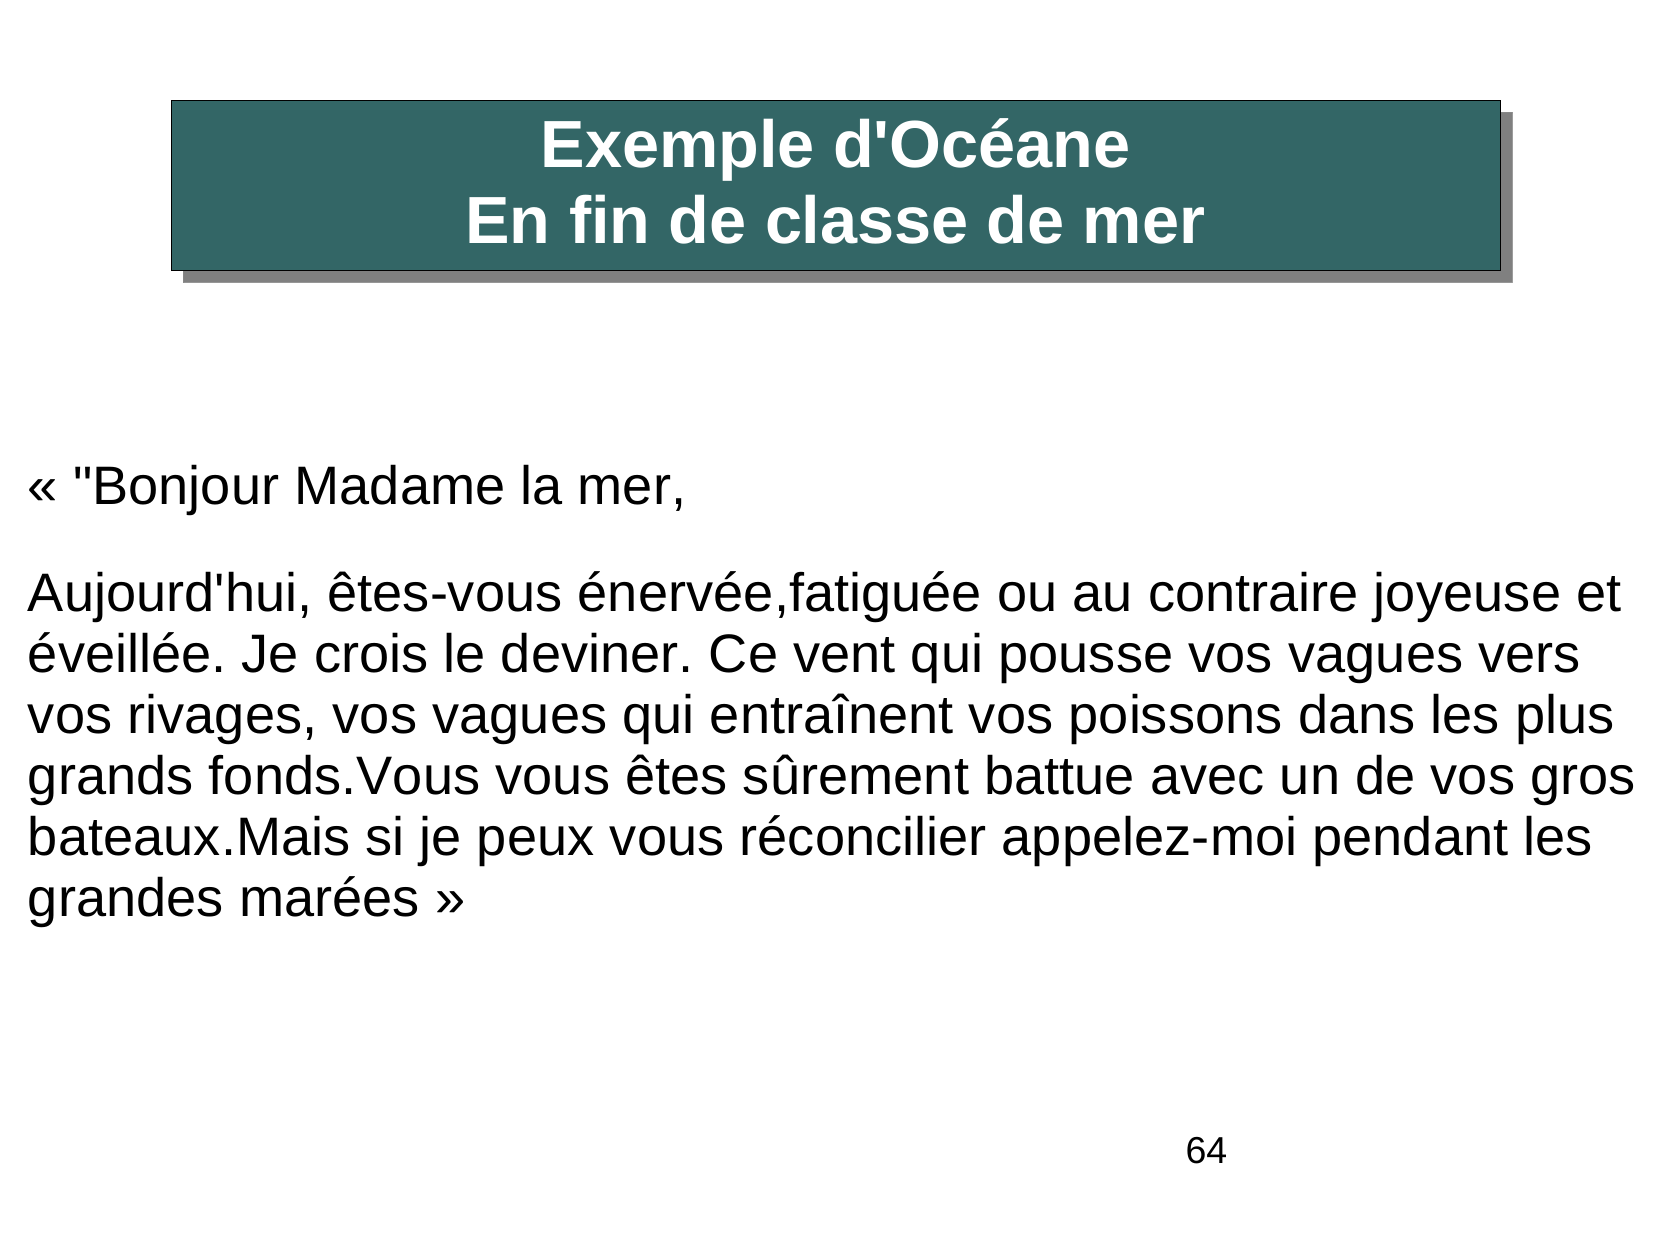

#
Exemple d'Océane
En fin de classe de mer
« "Bonjour Madame la mer,
Aujourd'hui, êtes-vous énervée,fatiguée ou au contraire joyeuse et éveillée. Je crois le deviner. Ce vent qui pousse vos vagues vers vos rivages, vos vagues qui entraînent vos poissons dans les plus grands fonds.Vous vous êtes sûrement battue avec un de vos gros bateaux.Mais si je peux vous réconcilier appelez-moi pendant les grandes marées »
64